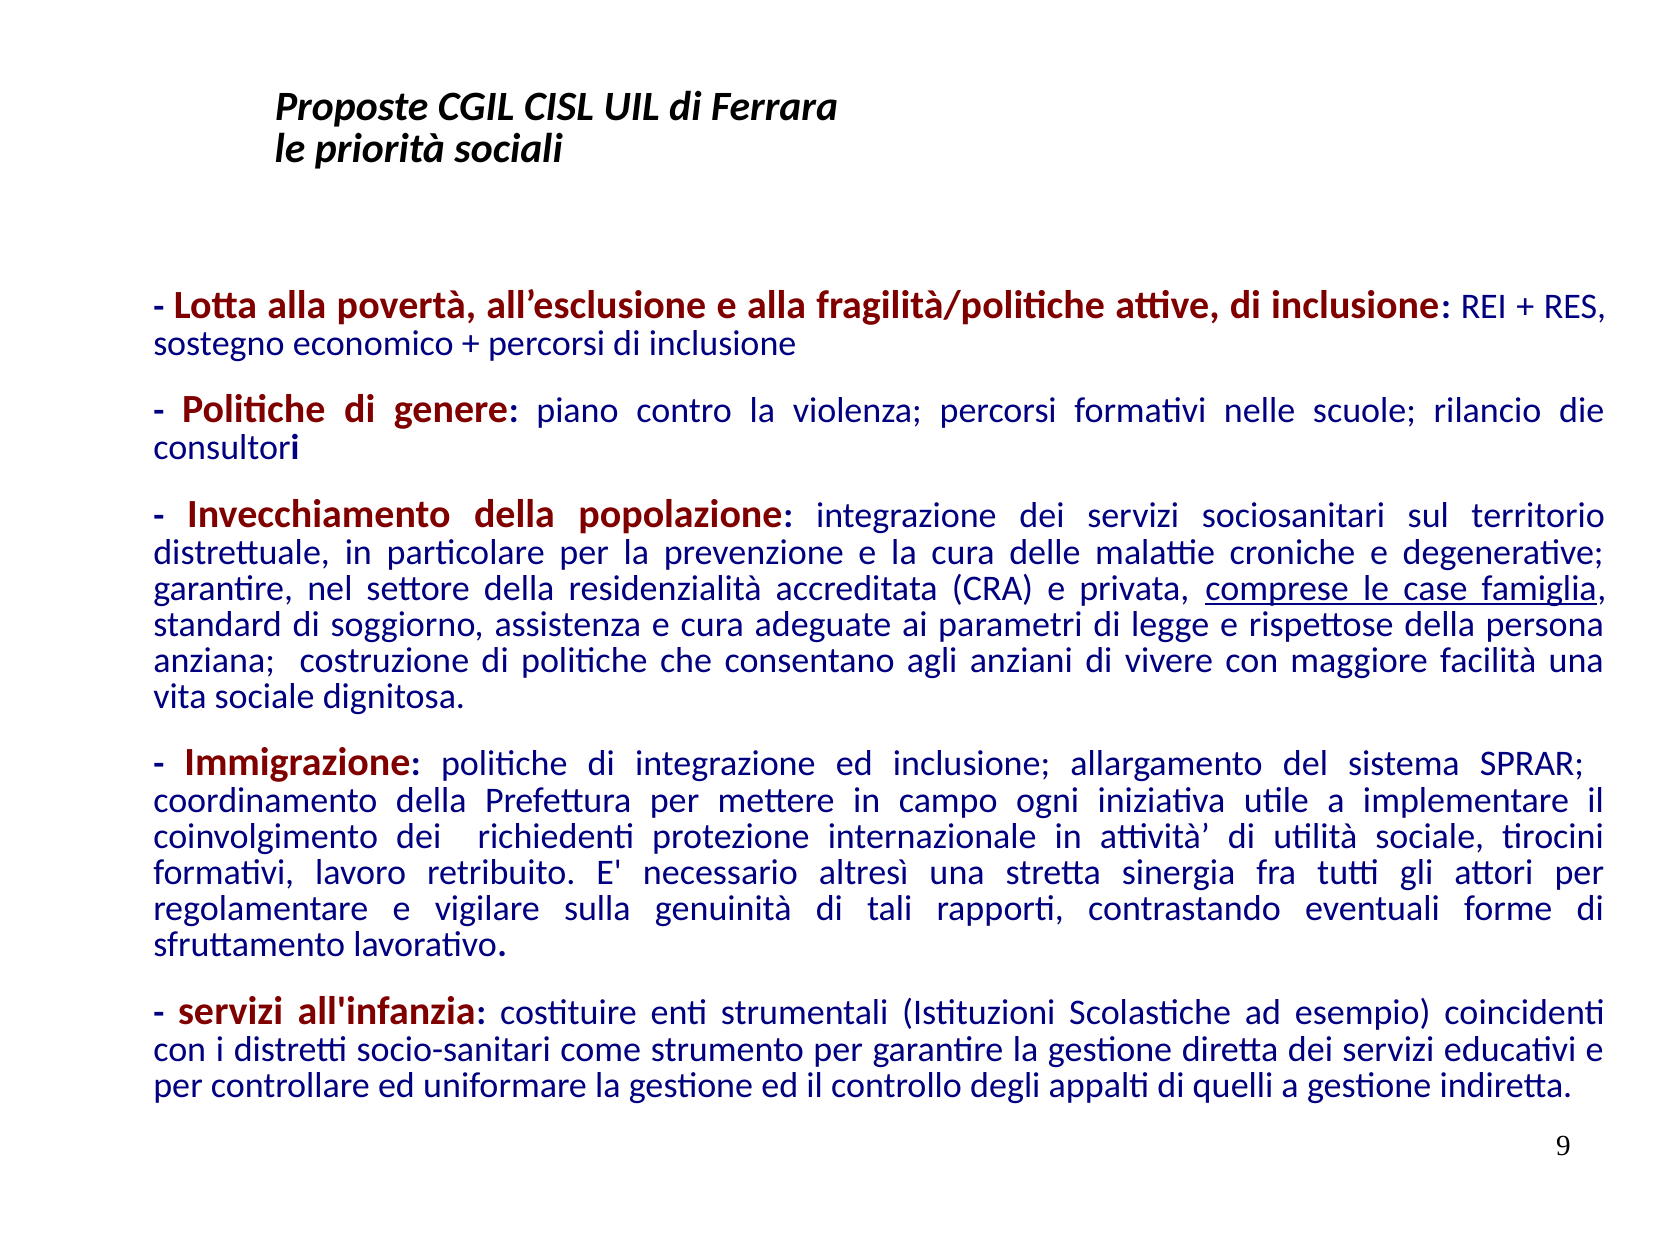

# Proposte CGIL CISL UIL di Ferrara le priorità sociali
- Lotta alla povertà, all’esclusione e alla fragilità/politiche attive, di inclusione: REI + RES, sostegno economico + percorsi di inclusione
- Politiche di genere: piano contro la violenza; percorsi formativi nelle scuole; rilancio die consultori
- Invecchiamento della popolazione: integrazione dei servizi sociosanitari sul territorio distrettuale, in particolare per la prevenzione e la cura delle malattie croniche e degenerative; garantire, nel settore della residenzialità accreditata (CRA) e privata, comprese le case famiglia, standard di soggiorno, assistenza e cura adeguate ai parametri di legge e rispettose della persona anziana; costruzione di politiche che consentano agli anziani di vivere con maggiore facilità una vita sociale dignitosa.
- Immigrazione: politiche di integrazione ed inclusione; allargamento del sistema SPRAR; coordinamento della Prefettura per mettere in campo ogni iniziativa utile a implementare il coinvolgimento dei richiedenti protezione internazionale in attività’ di utilità sociale, tirocini formativi, lavoro retribuito. E' necessario altresì una stretta sinergia fra tutti gli attori per regolamentare e vigilare sulla genuinità di tali rapporti, contrastando eventuali forme di sfruttamento lavorativo.
- servizi all'infanzia: costituire enti strumentali (Istituzioni Scolastiche ad esempio) coincidenti con i distretti socio-sanitari come strumento per garantire la gestione diretta dei servizi educativi e per controllare ed uniformare la gestione ed il controllo degli appalti di quelli a gestione indiretta.
9